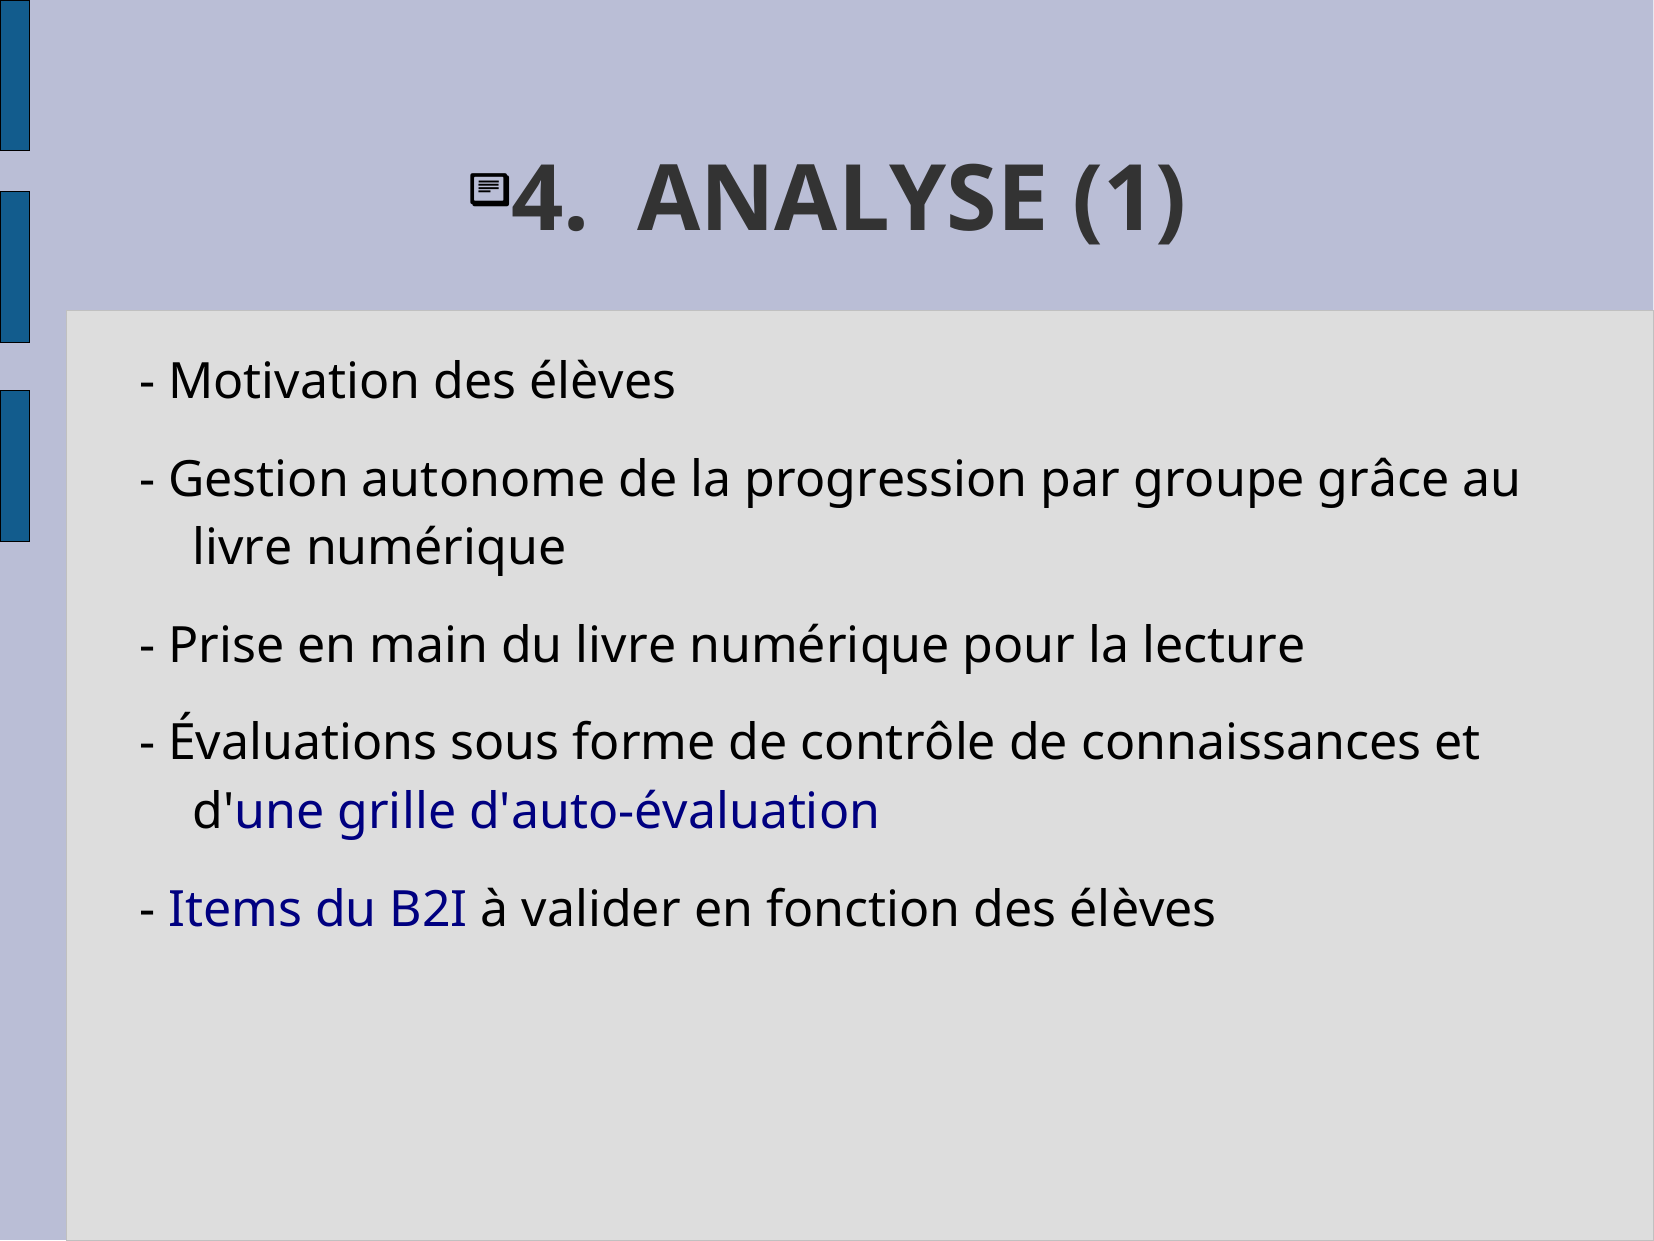

# 4. ANALYSE (1)
- Motivation des élèves
- Gestion autonome de la progression par groupe grâce au livre numérique
- Prise en main du livre numérique pour la lecture
- Évaluations sous forme de contrôle de connaissances et d'une grille d'auto-évaluation
- Items du B2I à valider en fonction des élèves